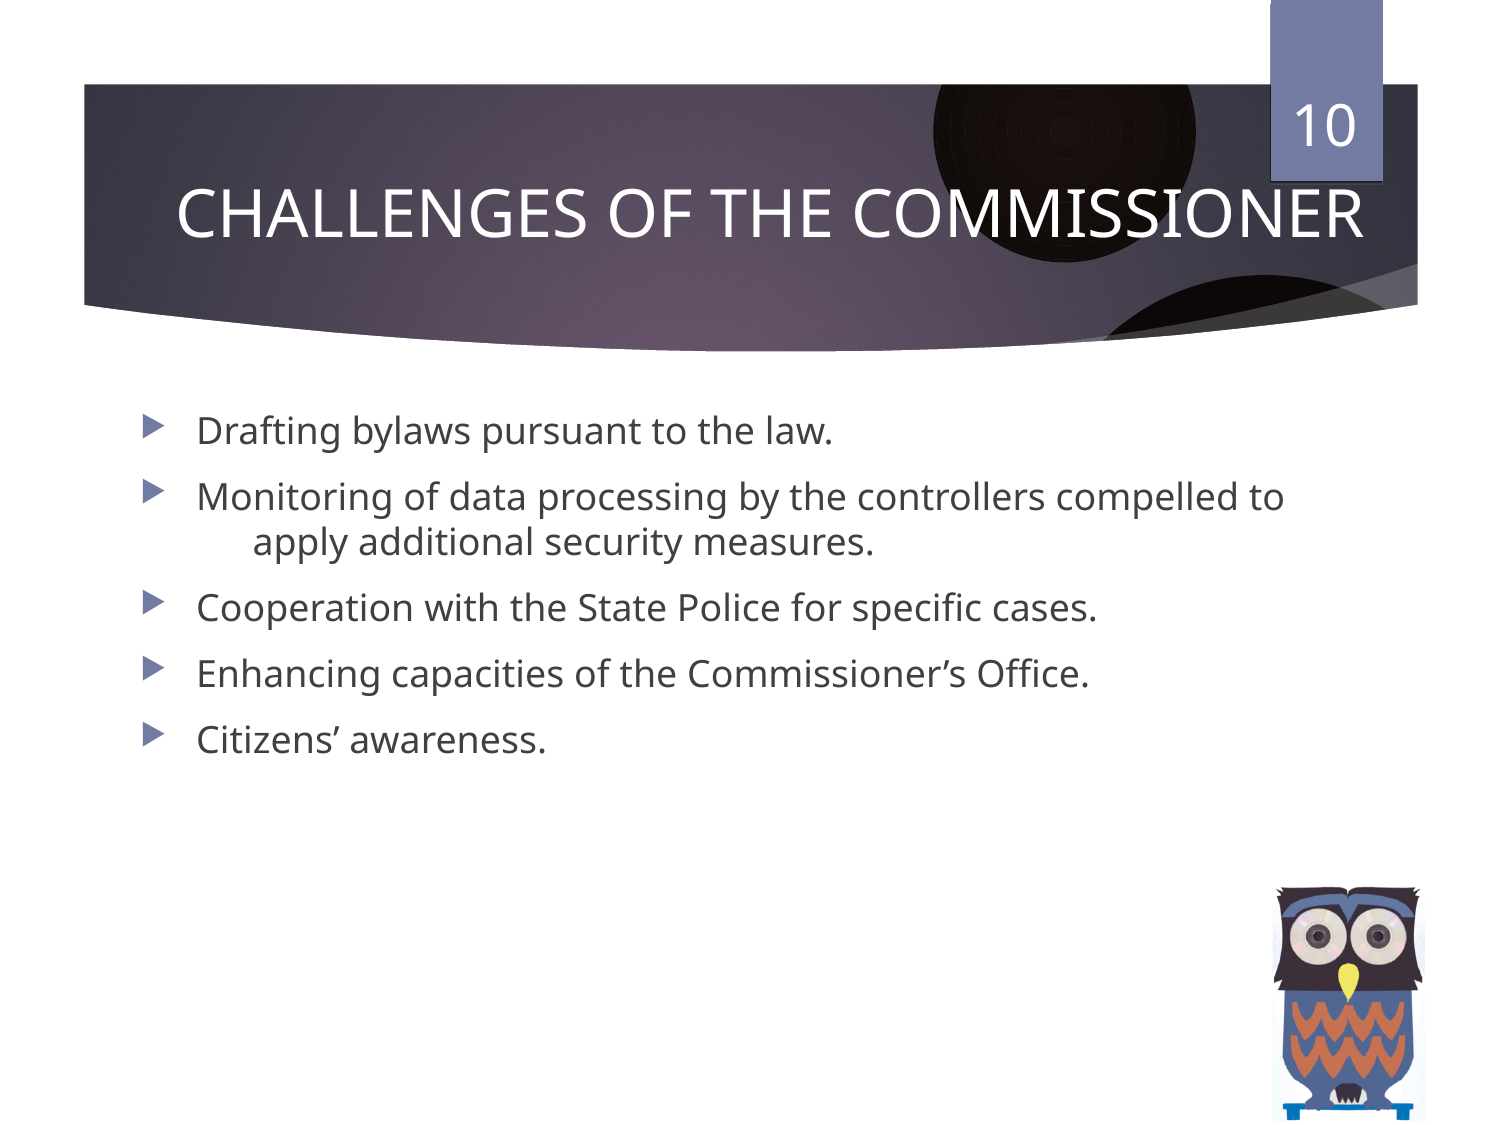

# CHALLENGES OF THE COMMISSIONER
Drafting bylaws pursuant to the law.
Monitoring of data processing by the controllers compelled to apply additional security measures.
Cooperation with the State Police for specific cases.
Enhancing capacities of the Commissioner’s Office.
Citizens’ awareness.